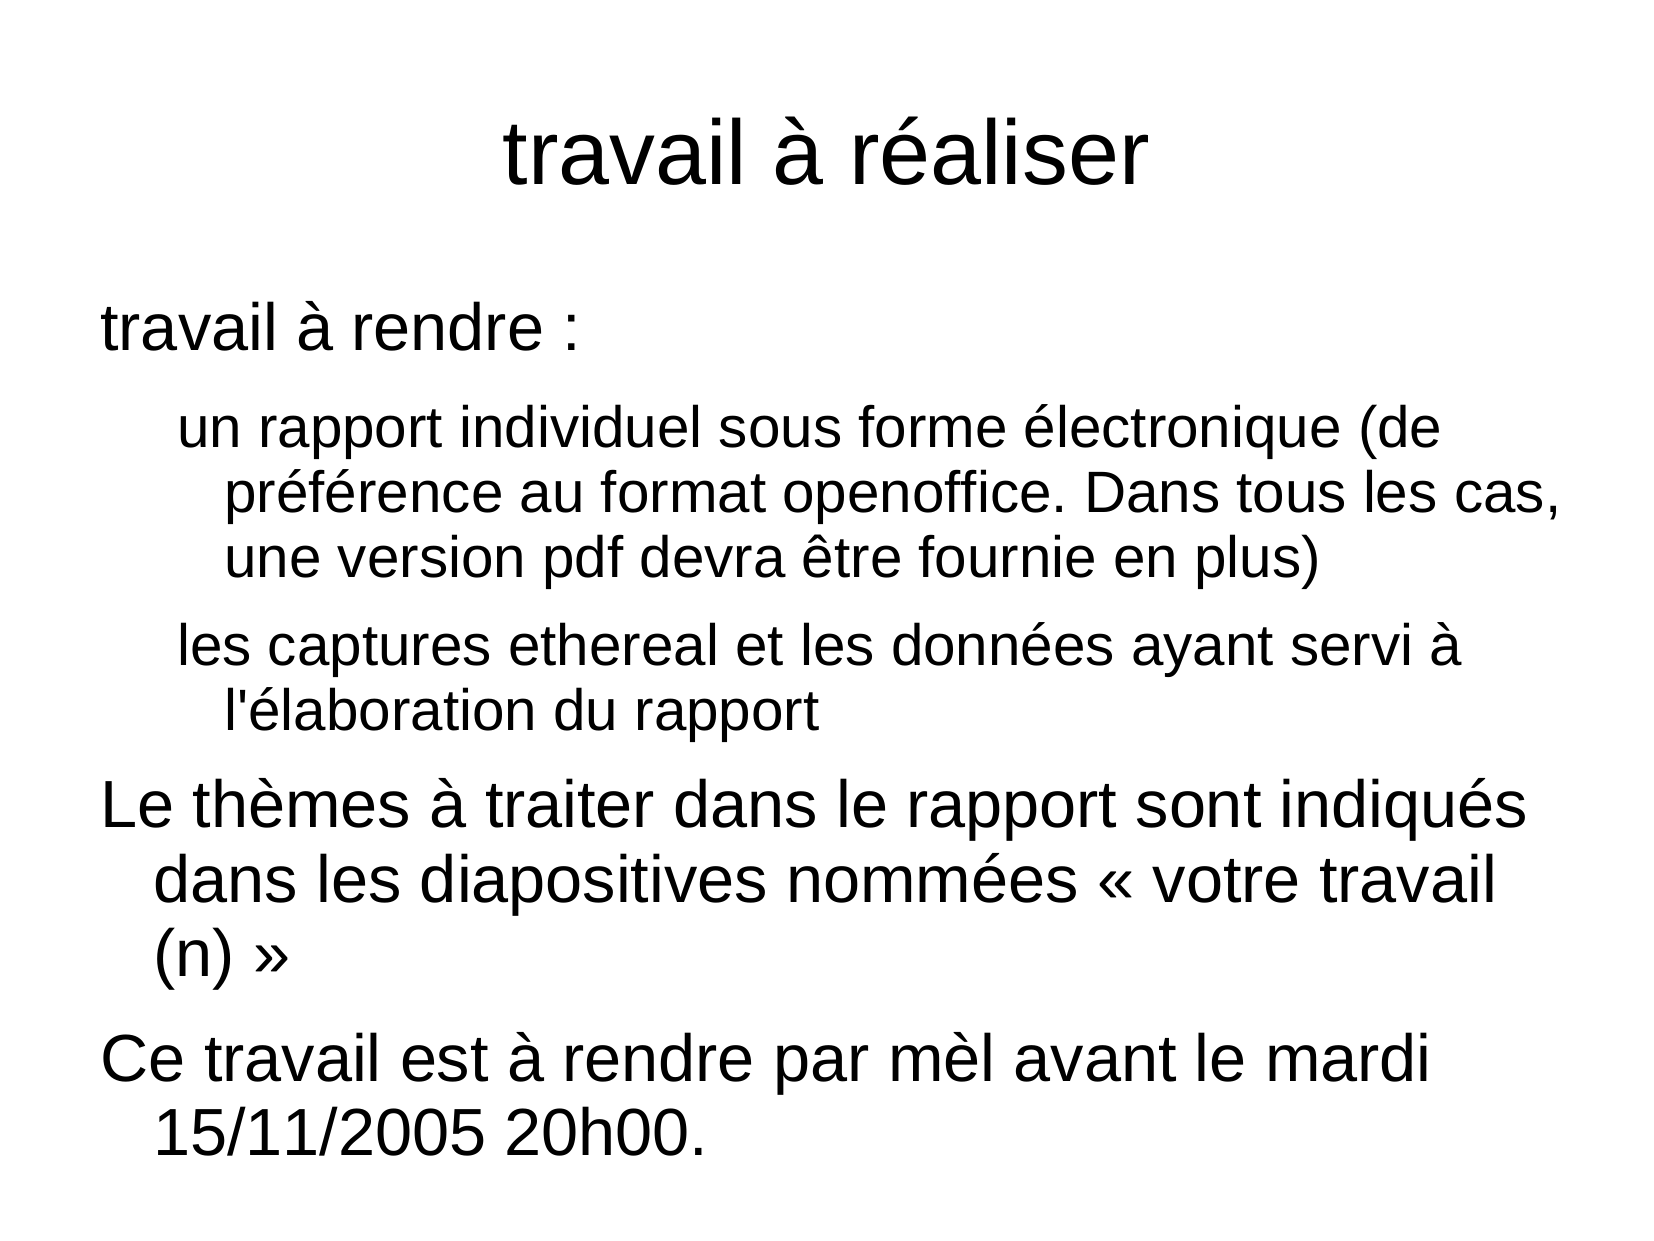

# travail à réaliser
travail à rendre :
un rapport individuel sous forme électronique (de préférence au format openoffice. Dans tous les cas, une version pdf devra être fournie en plus)
les captures ethereal et les données ayant servi à l'élaboration du rapport
Le thèmes à traiter dans le rapport sont indiqués dans les diapositives nommées « votre travail (n) »
Ce travail est à rendre par mèl avant le mardi 15/11/2005 20h00.